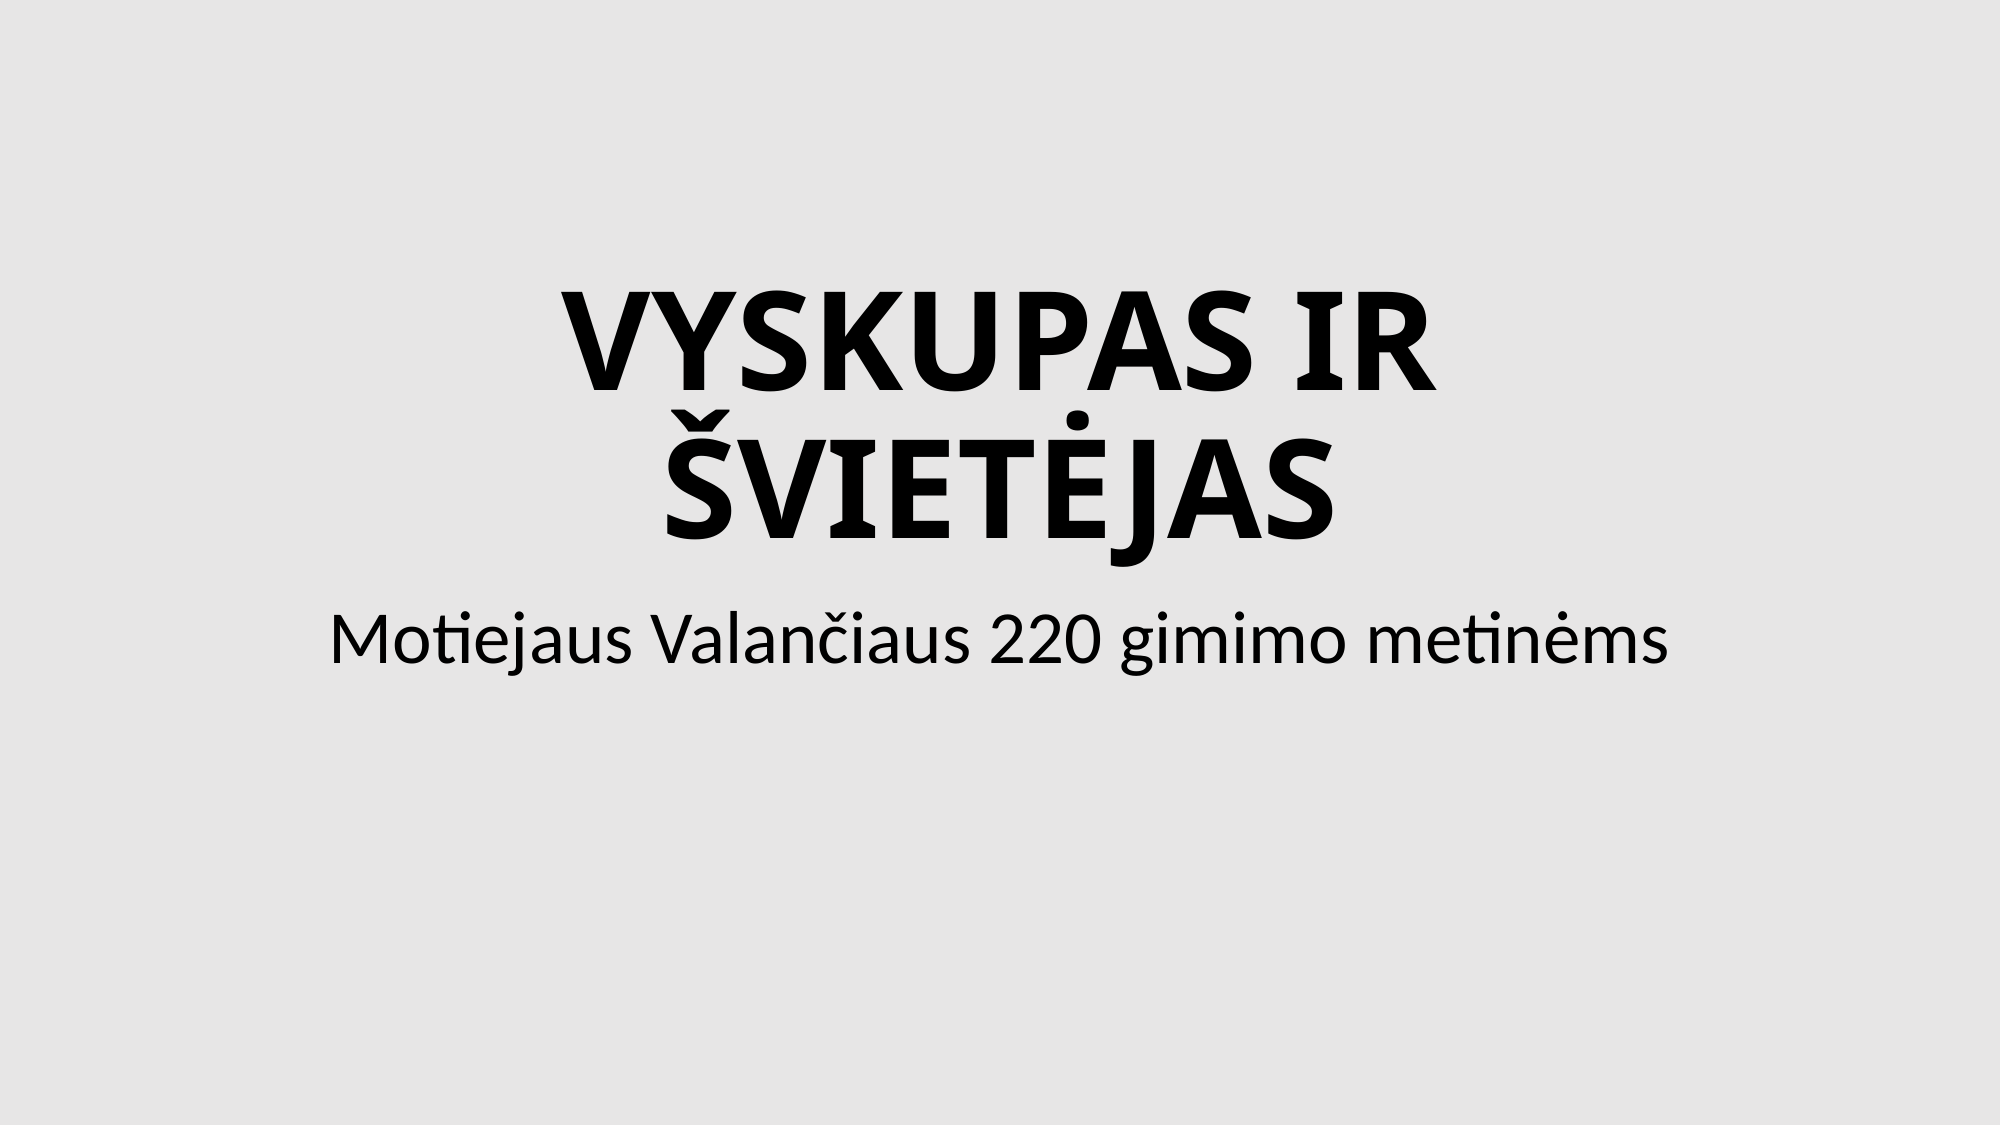

# VYSKUPAS IR ŠVIETĖJAS
Motiejaus Valančiaus 220 gimimo metinėms